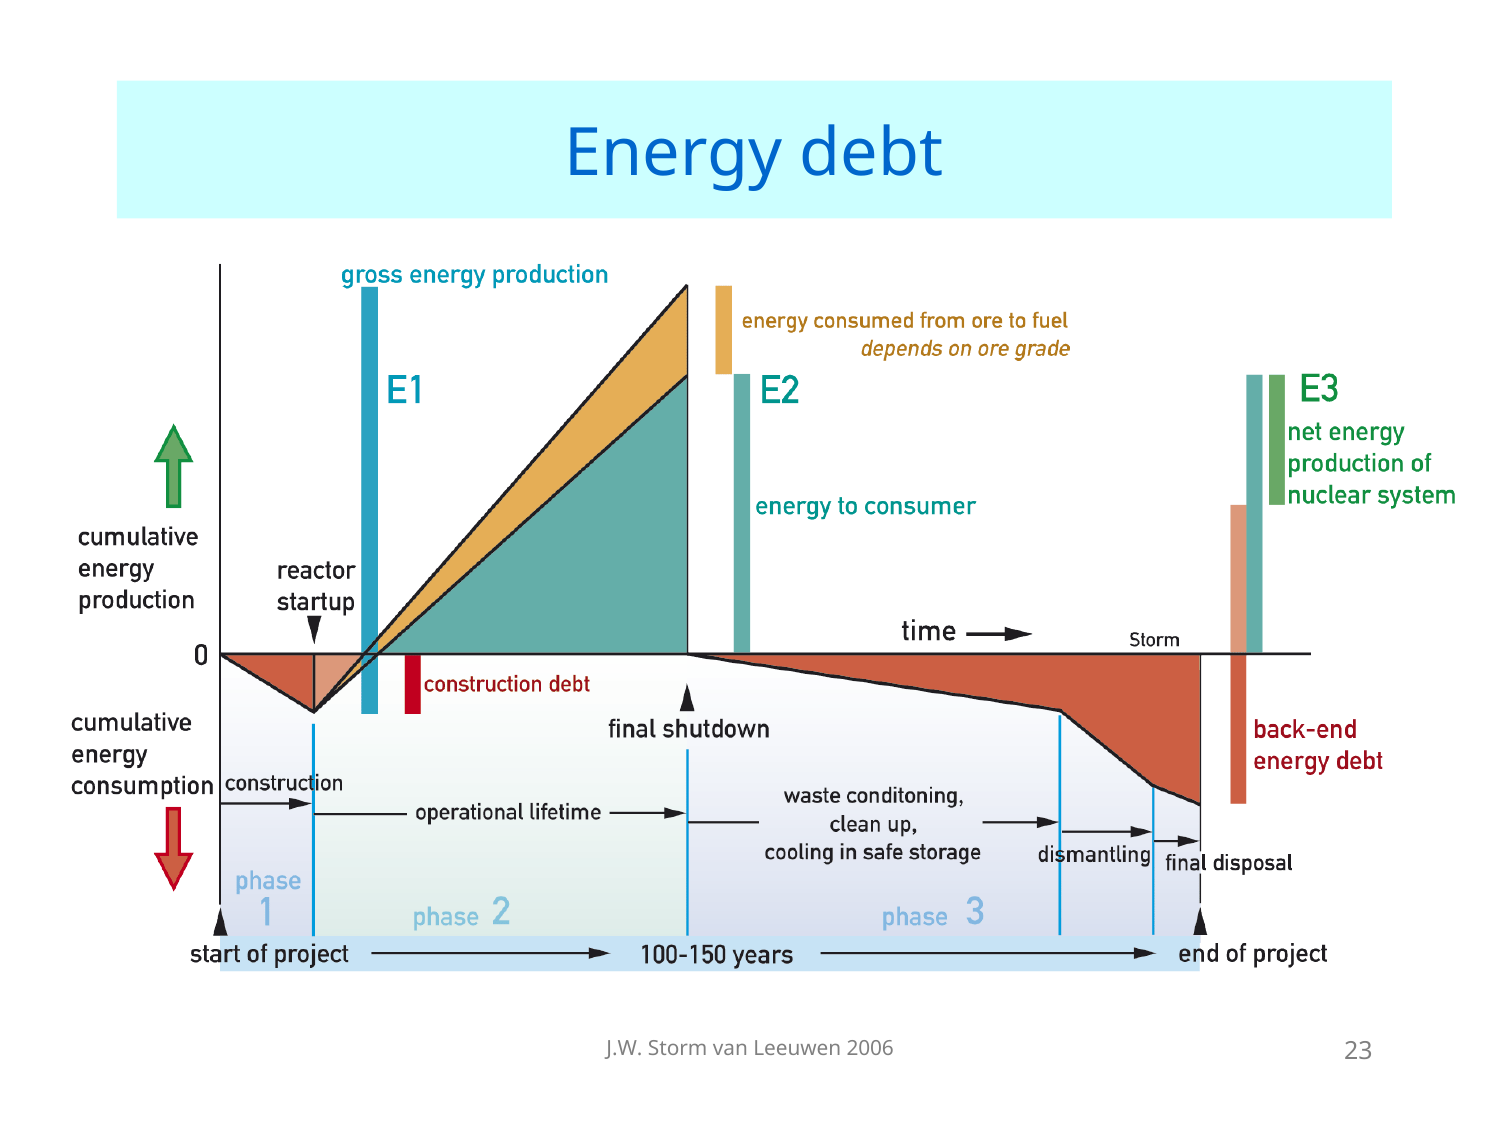

# Energy debt
J.W. Storm van Leeuwen 2006
23